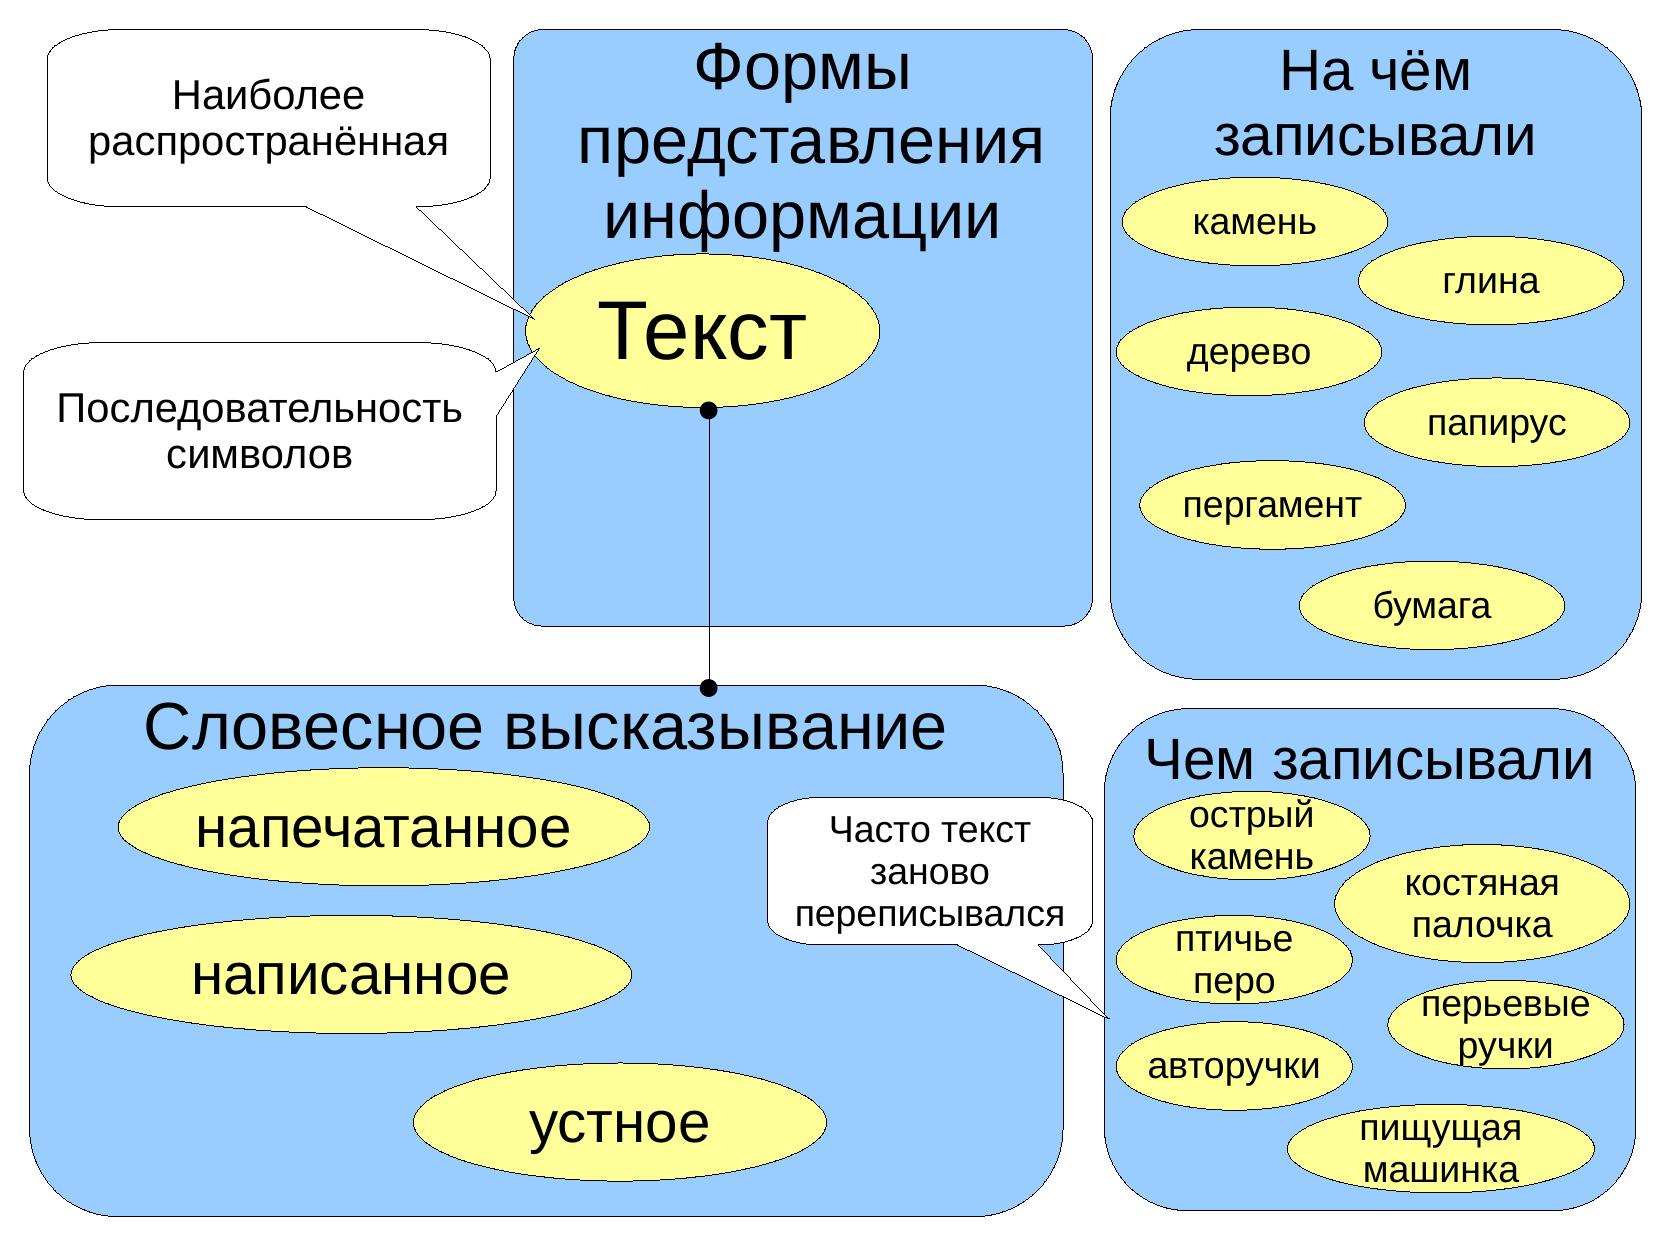

Наиболее
распространённая
Формы
 представления
информации
На чём
записывали
камень
глина
Текст
дерево
Последовательность символов
папирус
пергамент
бумага
Словесное высказывание
Чем записывали
напечатанное
острый
камень
Часто текст
заново
переписывался
костяная
палочка
написанное
птичье
перо
перьевые
ручки
авторучки
устное
пищущая
машинка